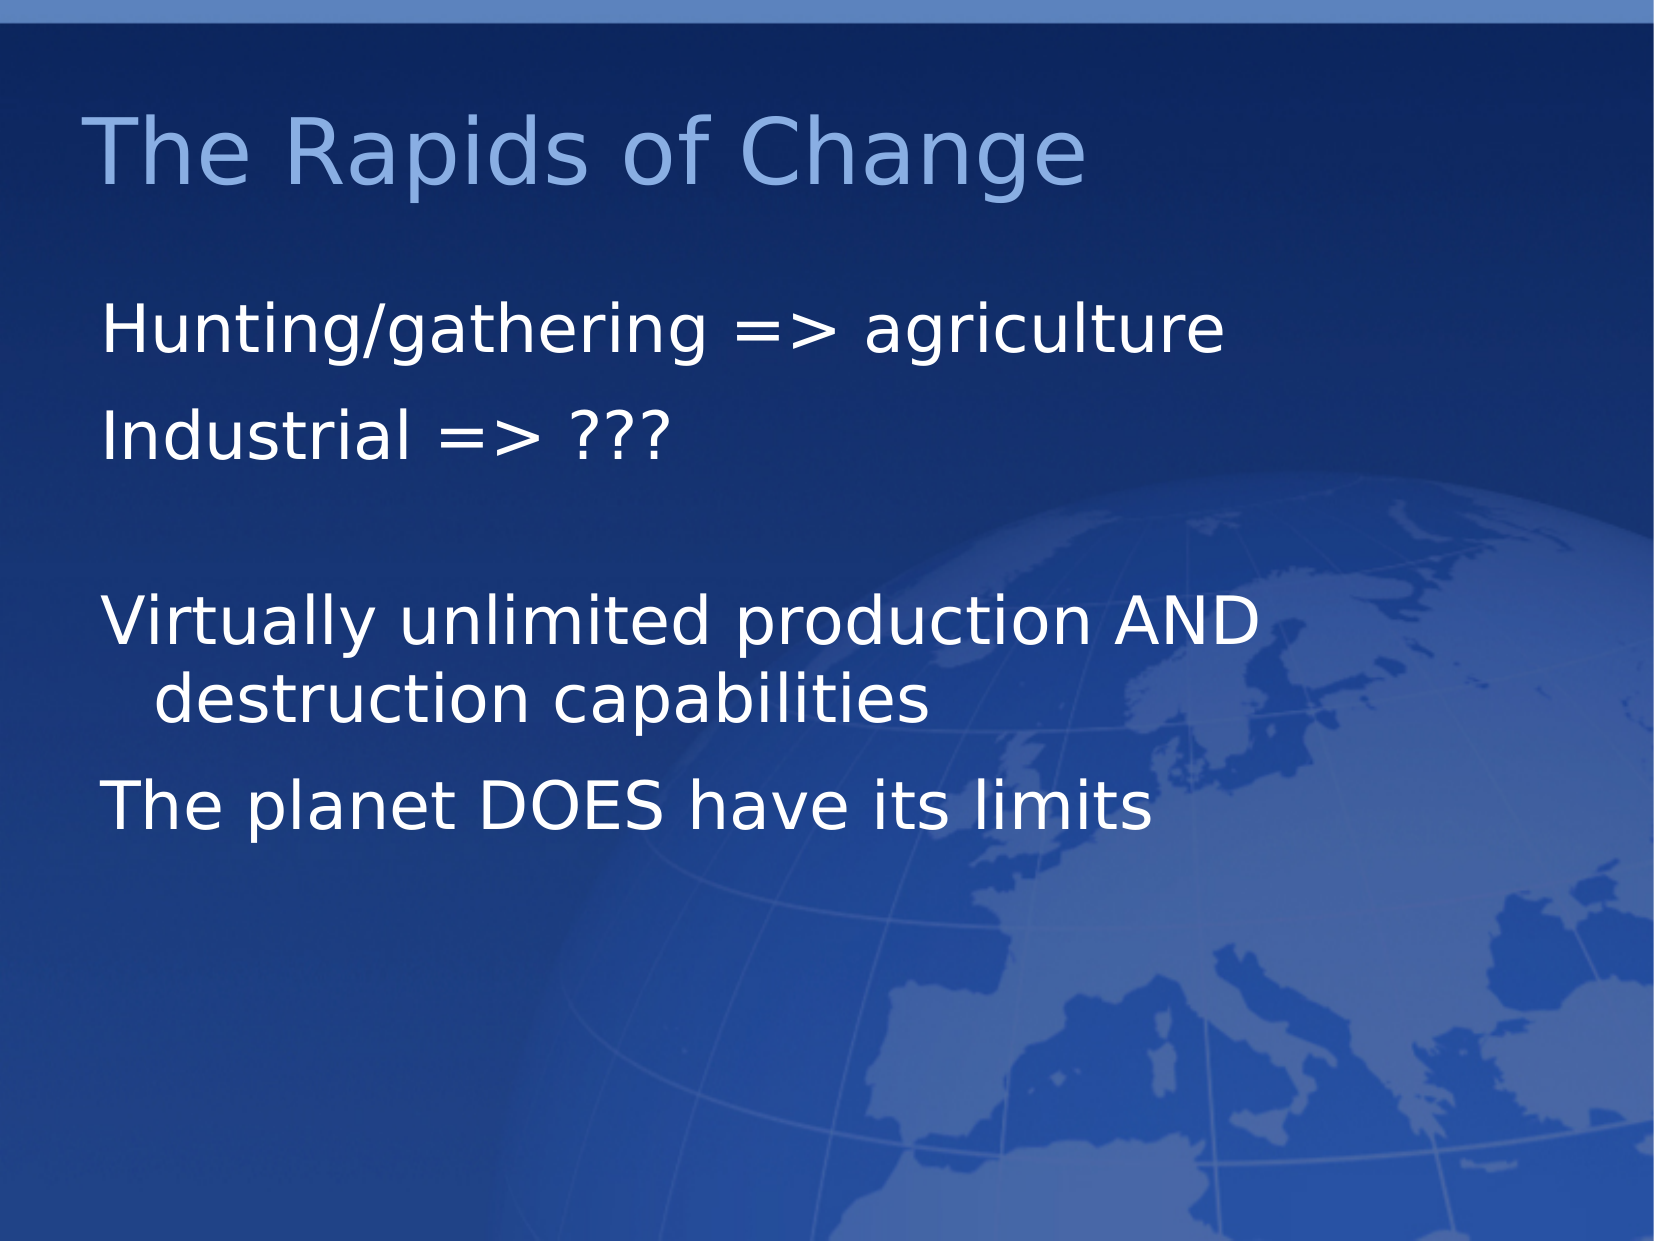

# The Rapids of Change
Hunting/gathering => agriculture
Industrial => ???
Virtually unlimited production AND destruction capabilities
The planet DOES have its limits